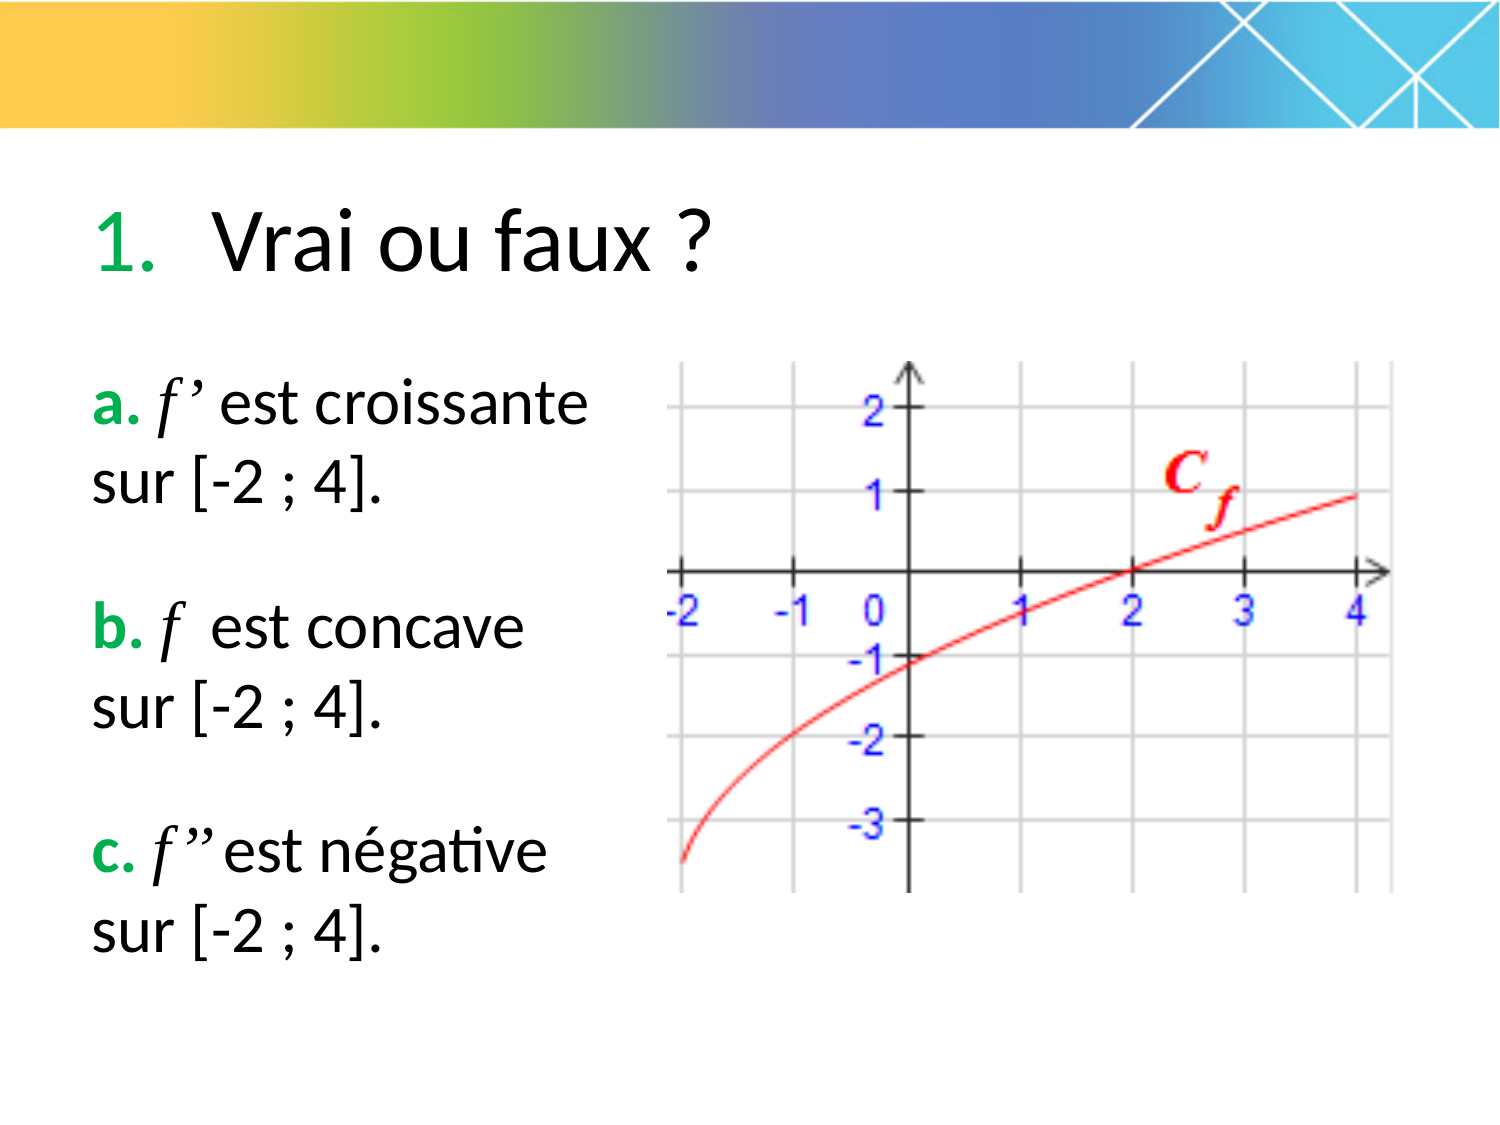

# Vrai ou faux ?
a. f’ est croissante sur [-2 ; 4].
b. f est concave sur [-2 ; 4].
c. f’’ est négative sur [-2 ; 4].